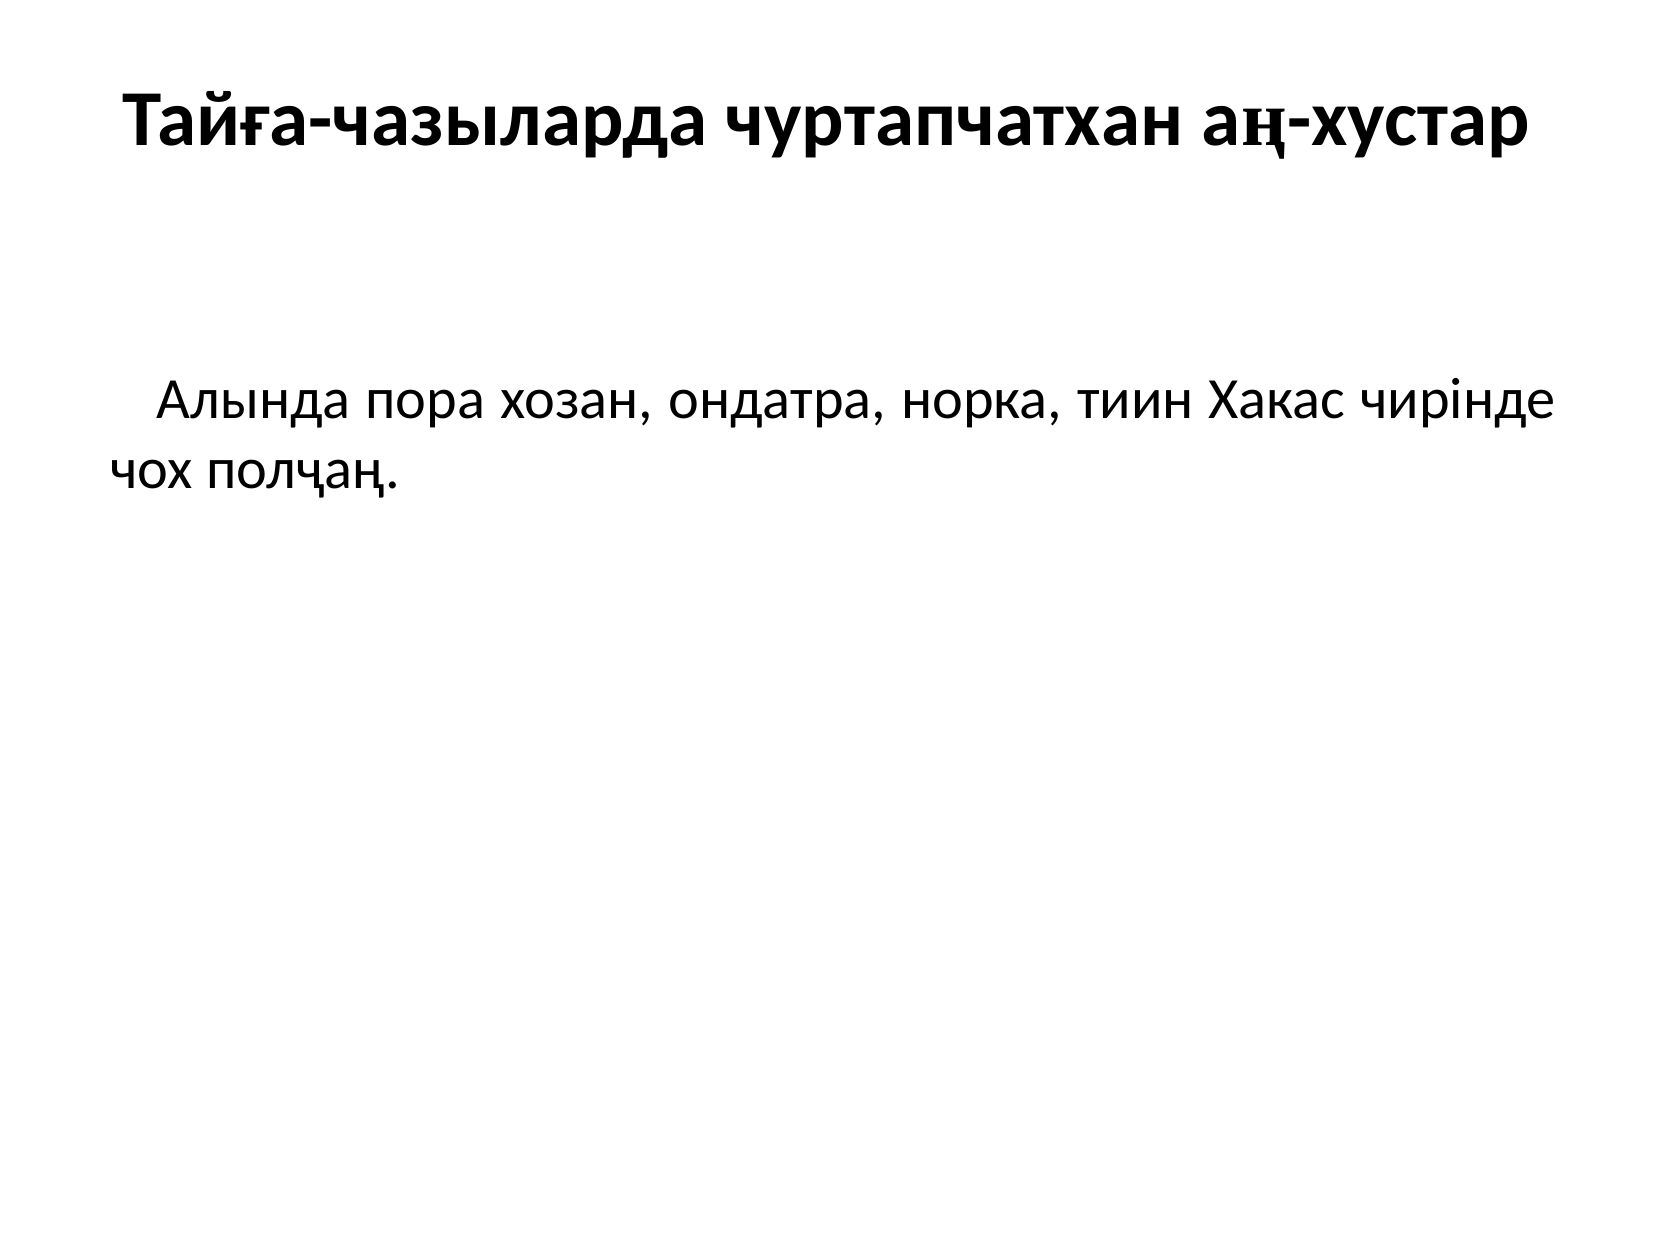

# Тайға-чазыларда чуртапчатхан аң-хустар
Алында пора хозан, ондатра, норка, тиин Хакас чирiнде чох полҷаң.